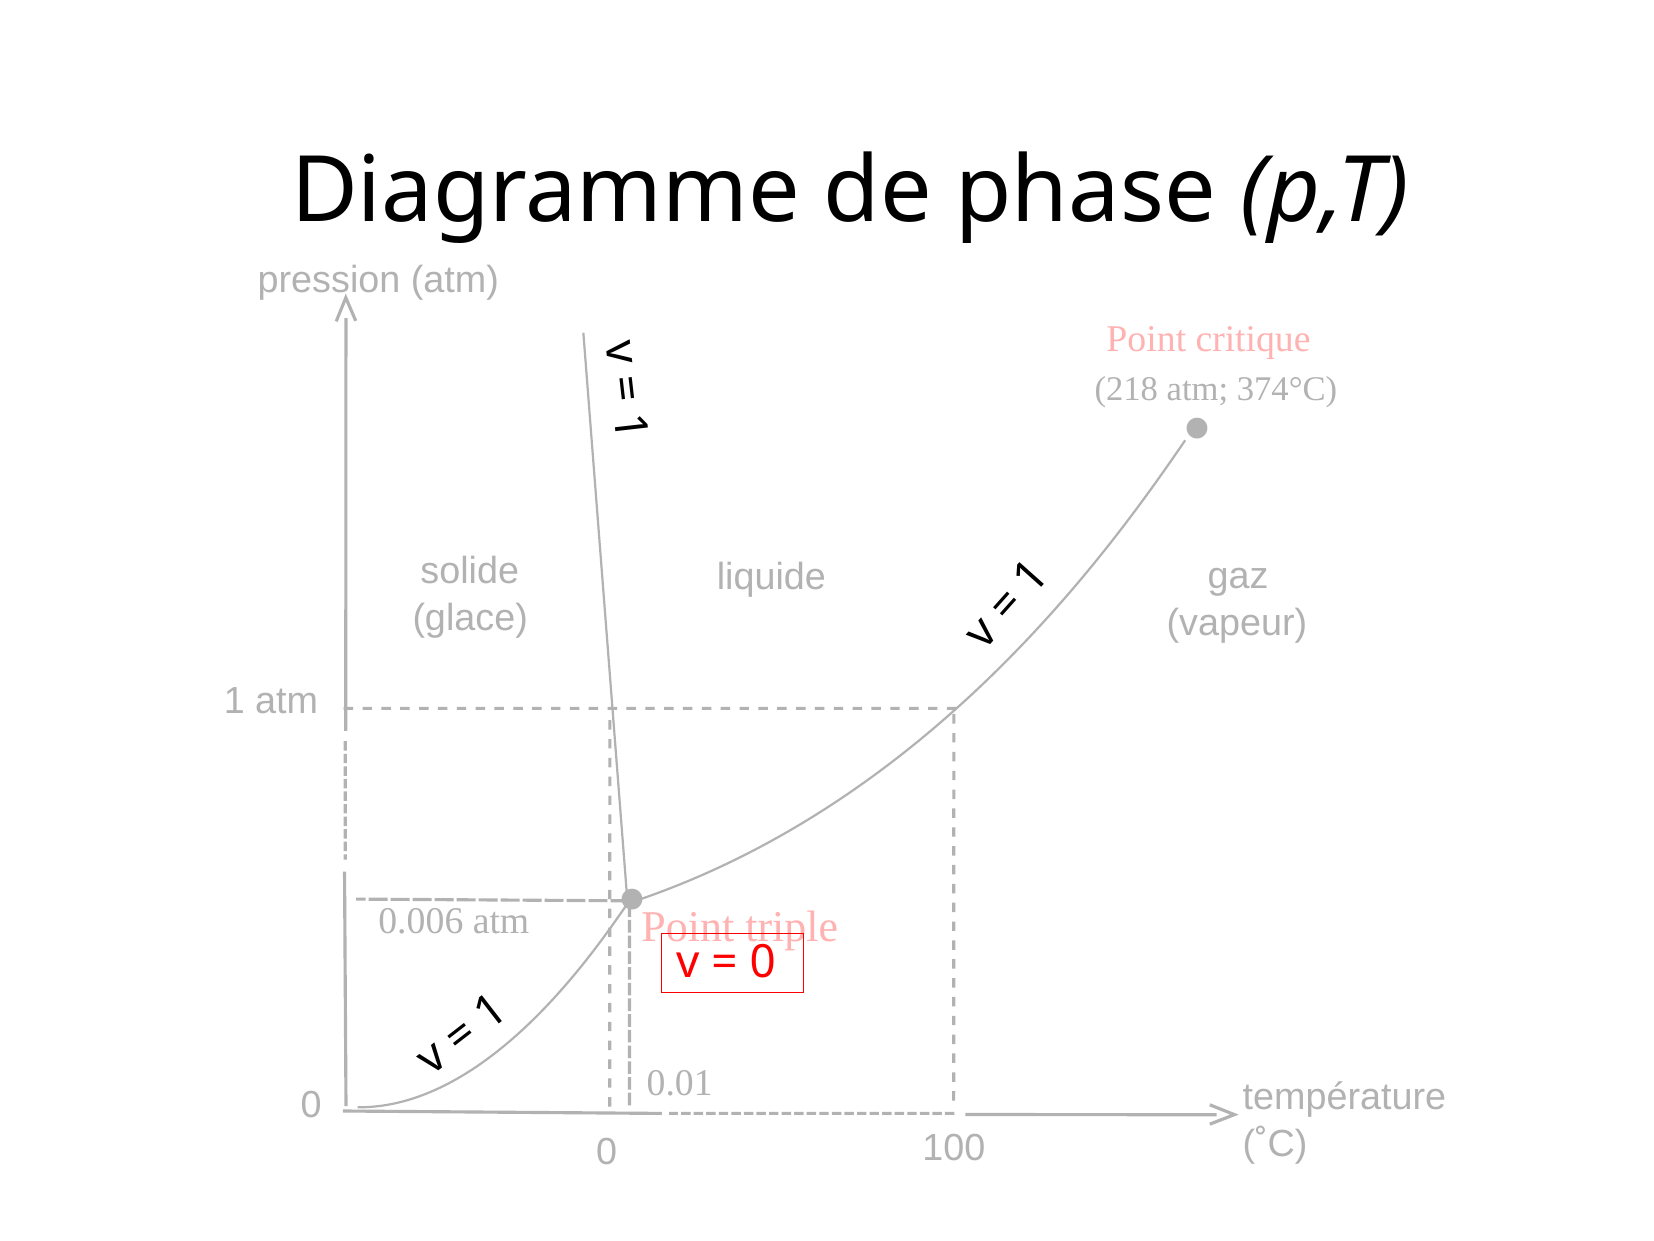

# Diagramme de phase (p,T)
v = 1
v = 1
v = 0
v = 1